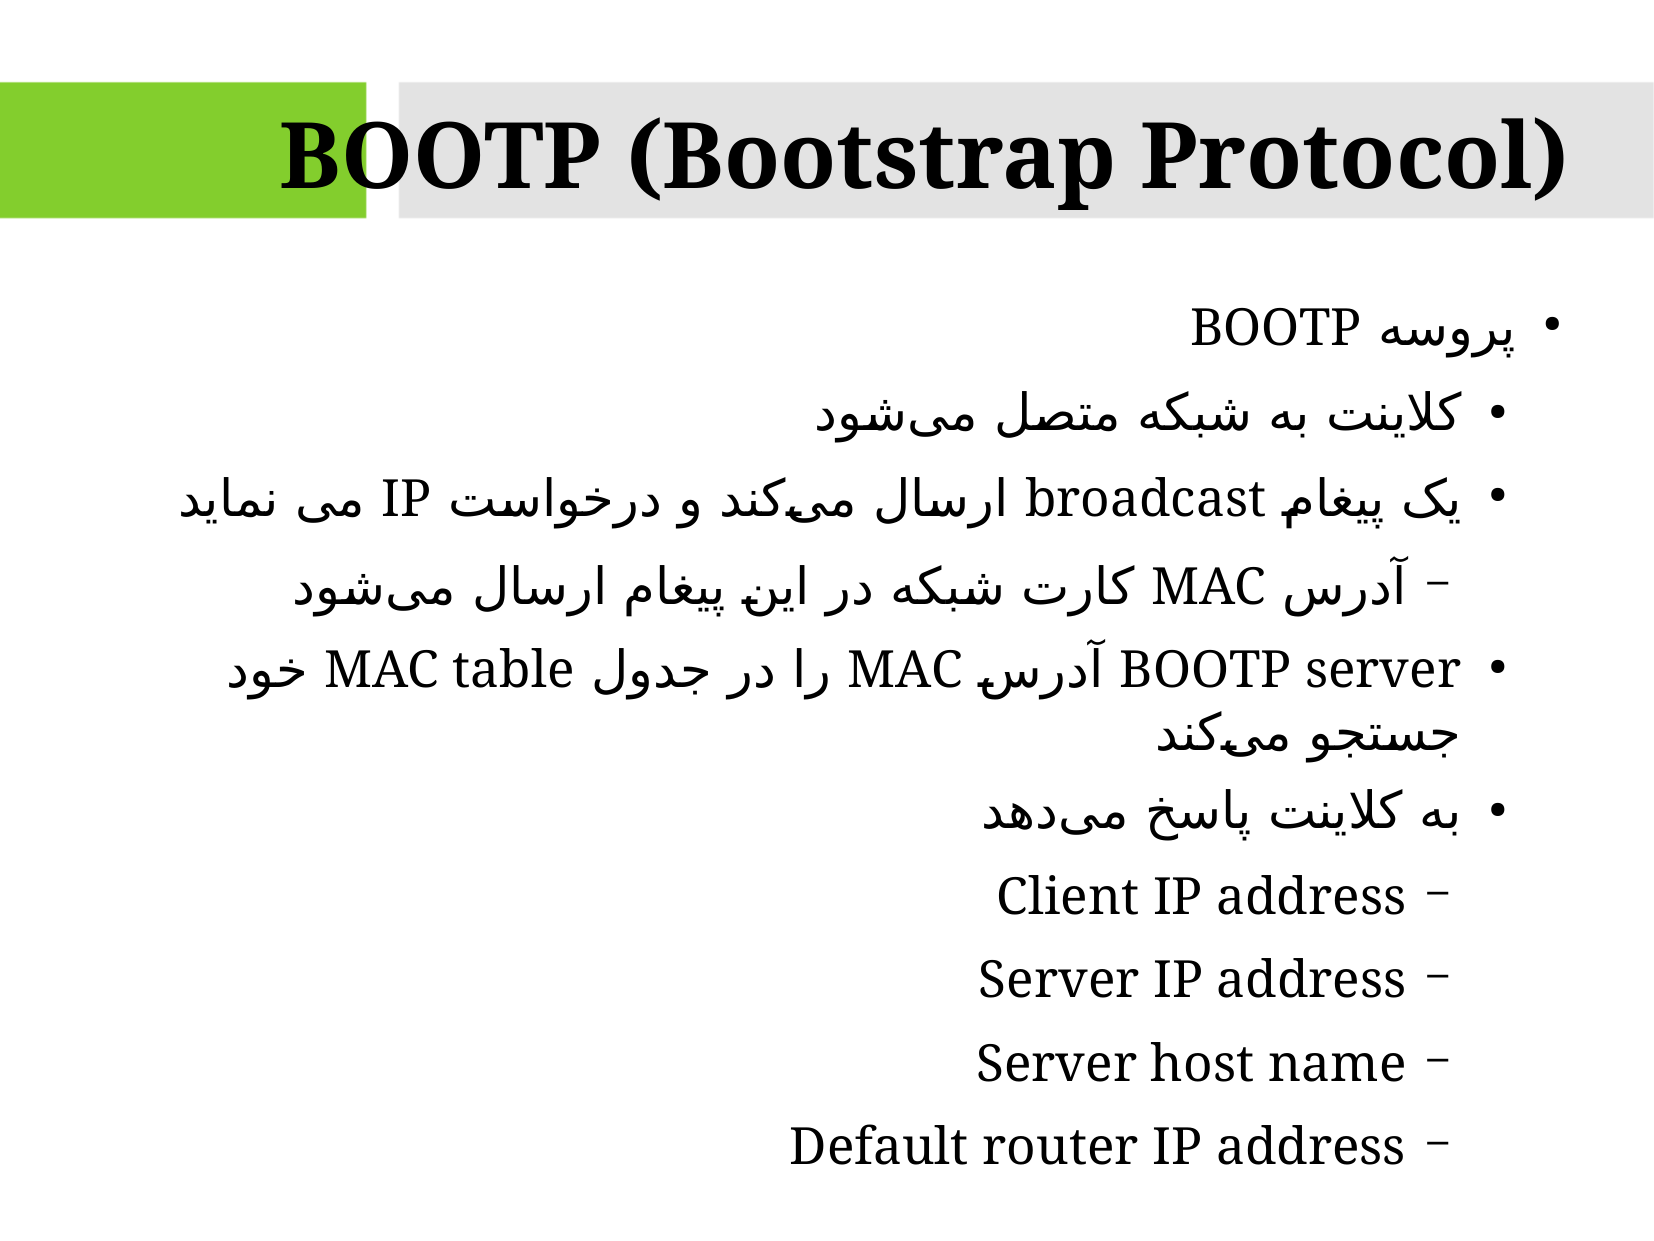

# BOOTP (Bootstrap Protocol)
پروسه BOOTP
کلاینت به شبکه متصل می‌شود
یک پیغام broadcast ارسال می‌کند و درخواست IP می نماید
آدرس MAC کارت شبکه در این پیغام ارسال می‌شود
BOOTP server آدرس MAC را در جدول MAC table خود جستجو می‌کند
به کلاینت پاسخ می‌دهد
Client IP address
Server IP address
Server host name
Default router IP address